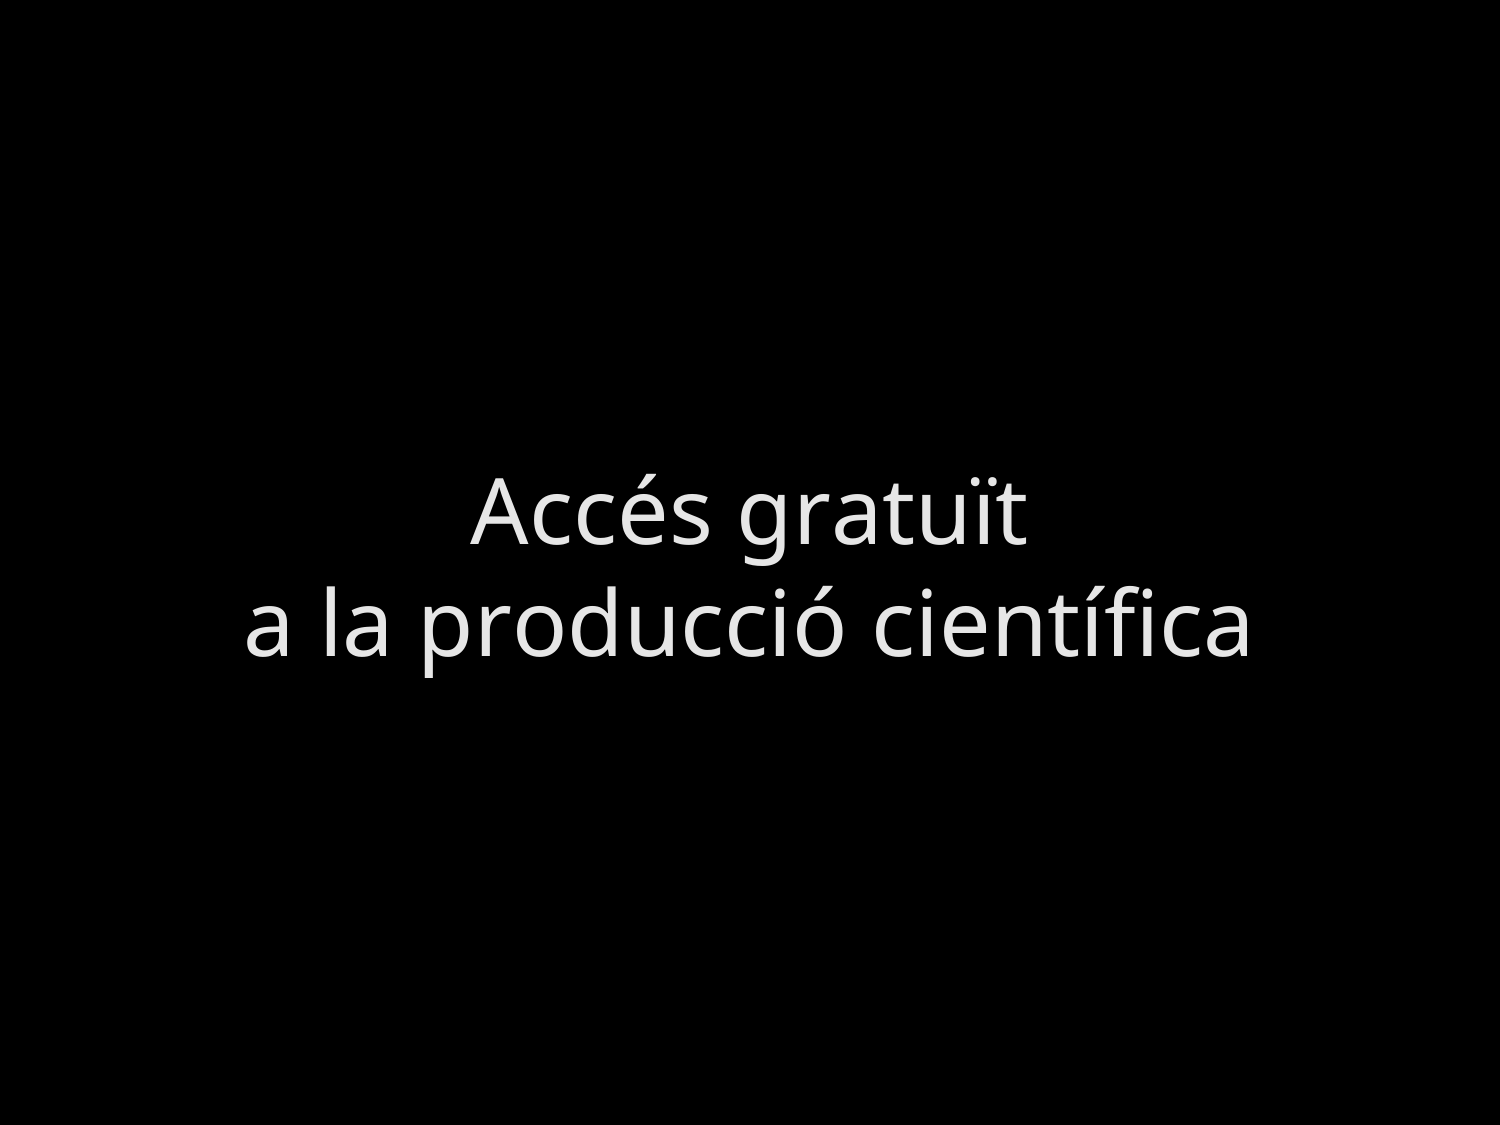

# Accés gratuït
a la producció científica